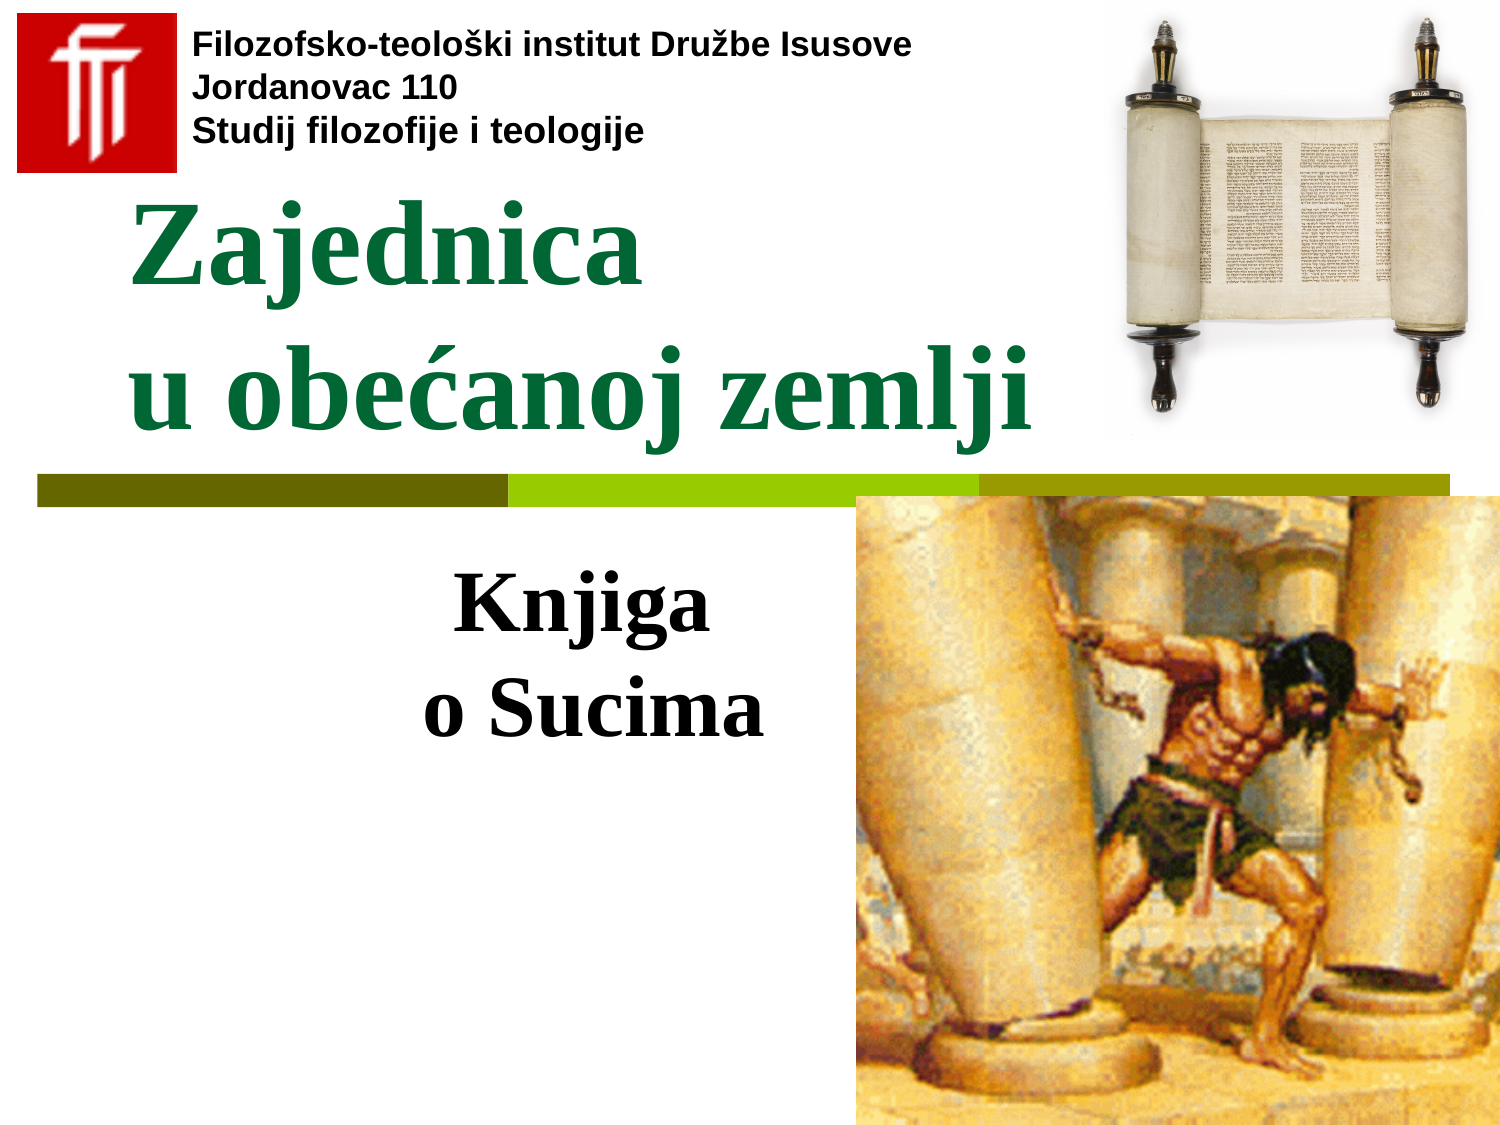

Filozofsko-teološki institut Družbe Isusove
Jordanovac 110
Studij filozofije i teologije
# Zajednica u obećanoj zemlji
Knjiga
o Sucima